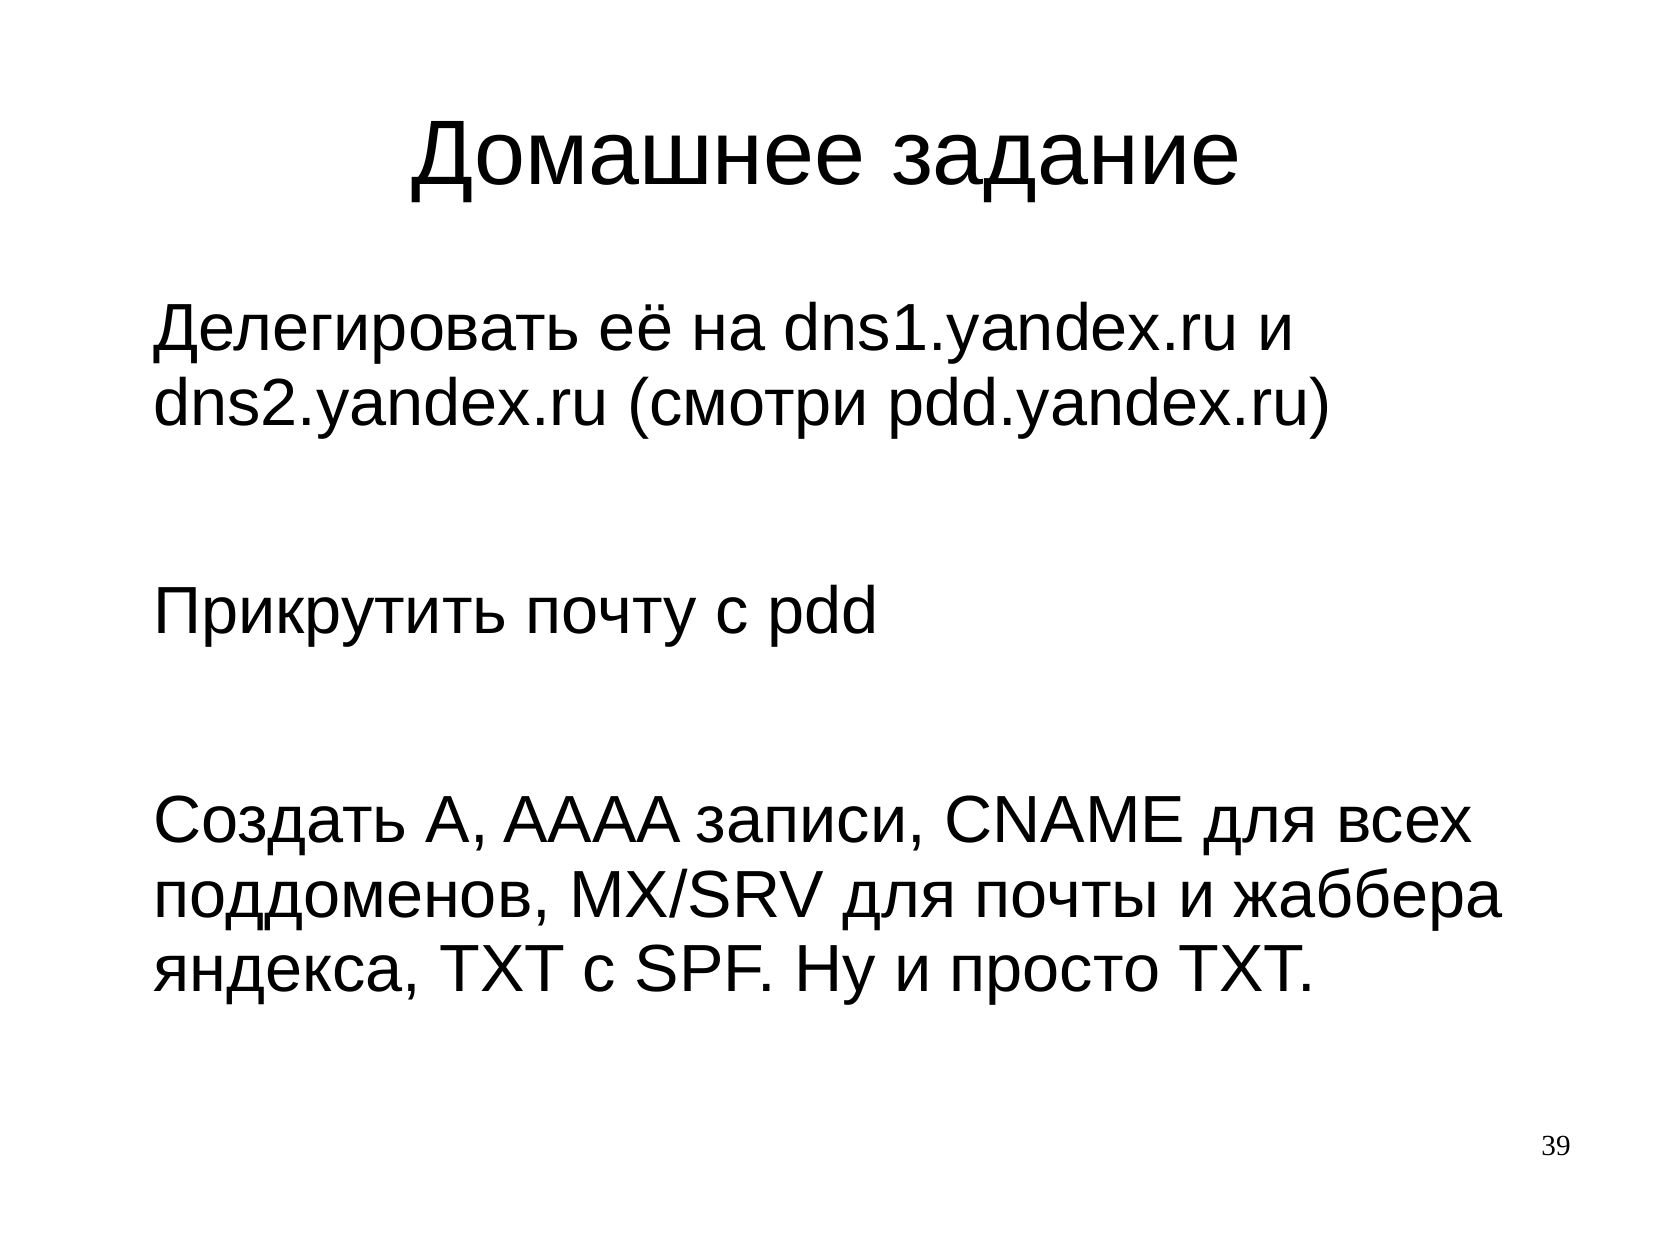

# Домашнее задание
Делегировать её на dns1.yandex.ru и dns2.yandex.ru (смотри pdd.yandex.ru)
Прикрутить почту с pdd
Создать A, AAAA записи, CNAME для всех поддоменов, MX/SRV для почты и жаббера яндекса, TXT c SPF. Ну и просто TXT.
39